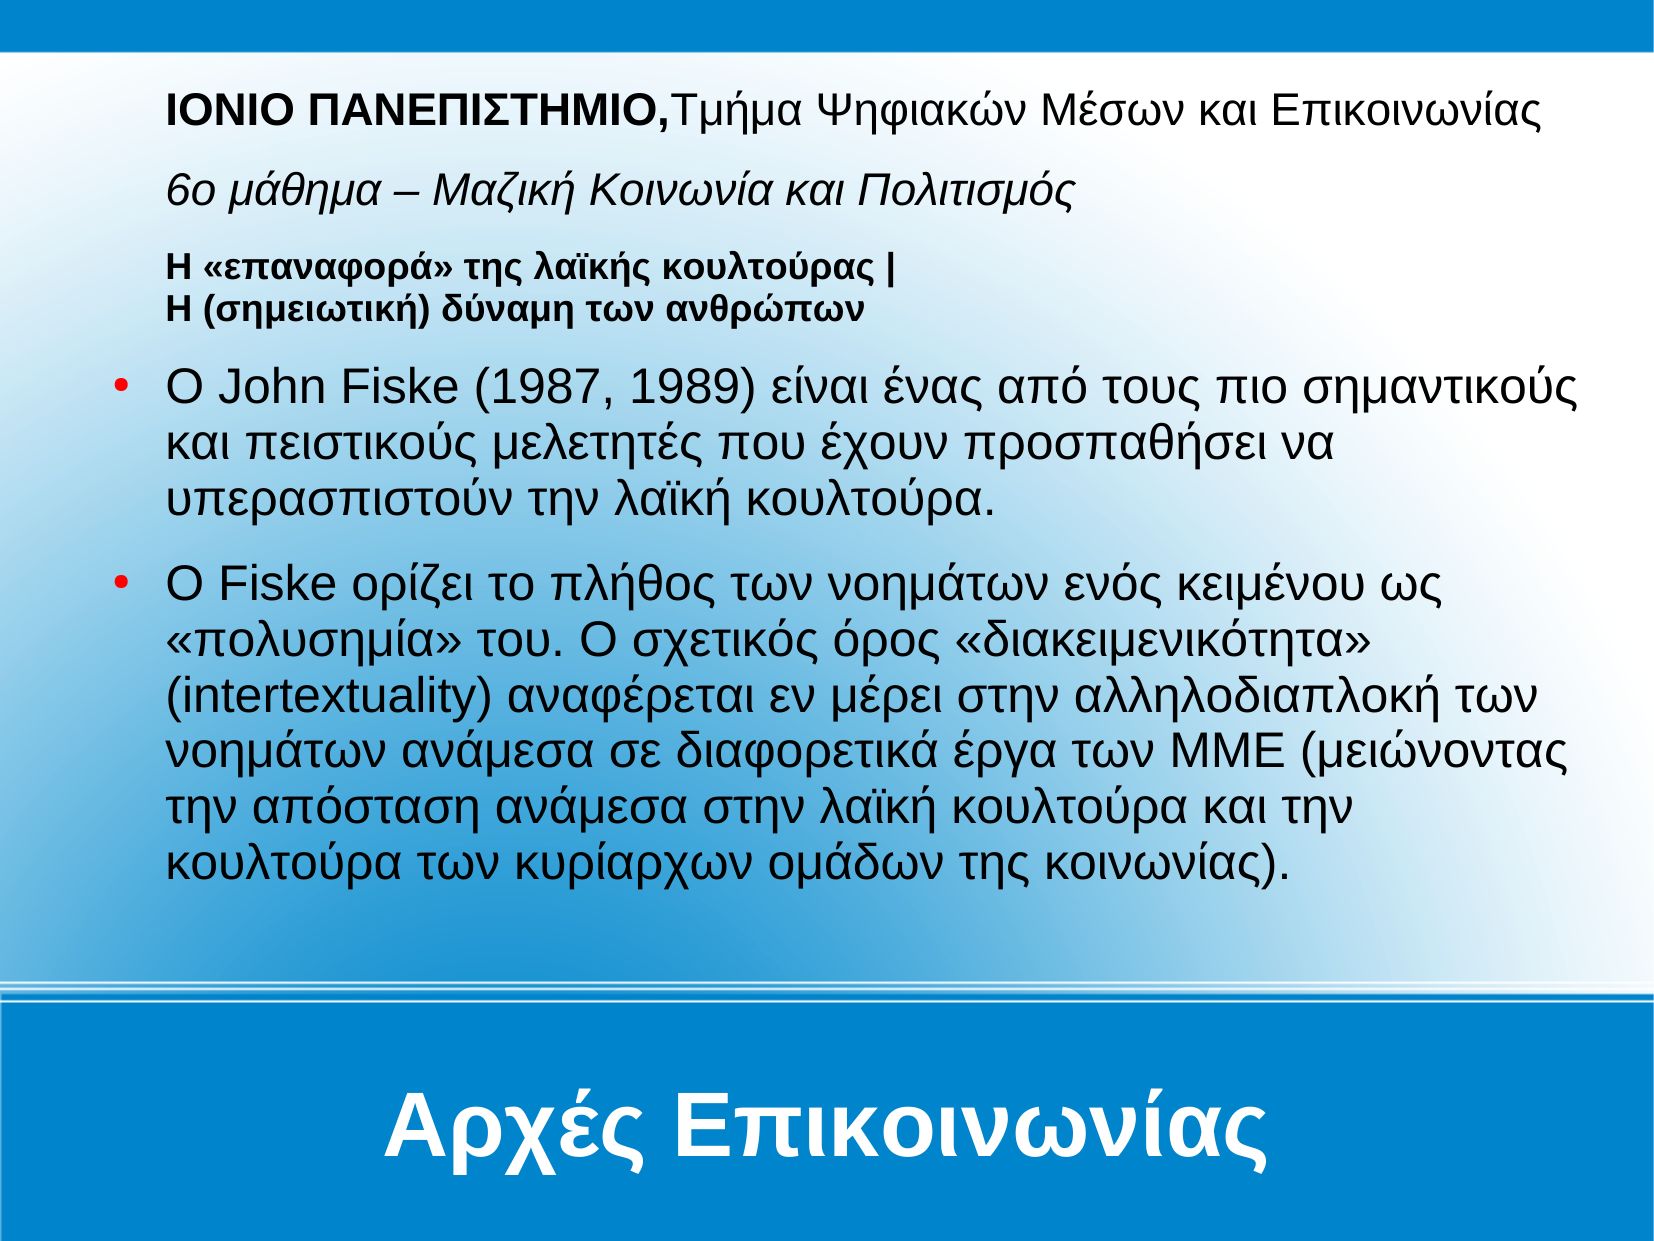

ΙΟΝΙΟ ΠΑΝΕΠΙΣΤΗΜΙΟ,Τμήμα Ψηφιακών Μέσων και Επικοινωνίας
6ο μάθημα – Μαζική Κοινωνία και Πολιτισμός
Η «επαναφορά» της λαϊκής κουλτούρας |
Η (σημειωτική) δύναμη των ανθρώπων
Ο John Fiske (1987, 1989) είναι ένας από τους πιο σημαντικούς και πειστικούς μελετητές που έχουν προσπαθήσει να υπερασπιστούν την λαϊκή κουλτούρα.
Ο Fiske ορίζει το πλήθος των νοημάτων ενός κειμένου ως «πολυσημία» του. Ο σχετικός όρος «διακειμενικότητα» (intertextuality) αναφέρεται εν μέρει στην αλληλοδιαπλοκή των νοημάτων ανάμεσα σε διαφορετικά έργα των ΜΜΕ (μειώνοντας την απόσταση ανάμεσα στην λαϊκή κουλτούρα και την κουλτούρα των κυρίαρχων ομάδων της κοινωνίας).
# Αρχές Επικοινωνίας